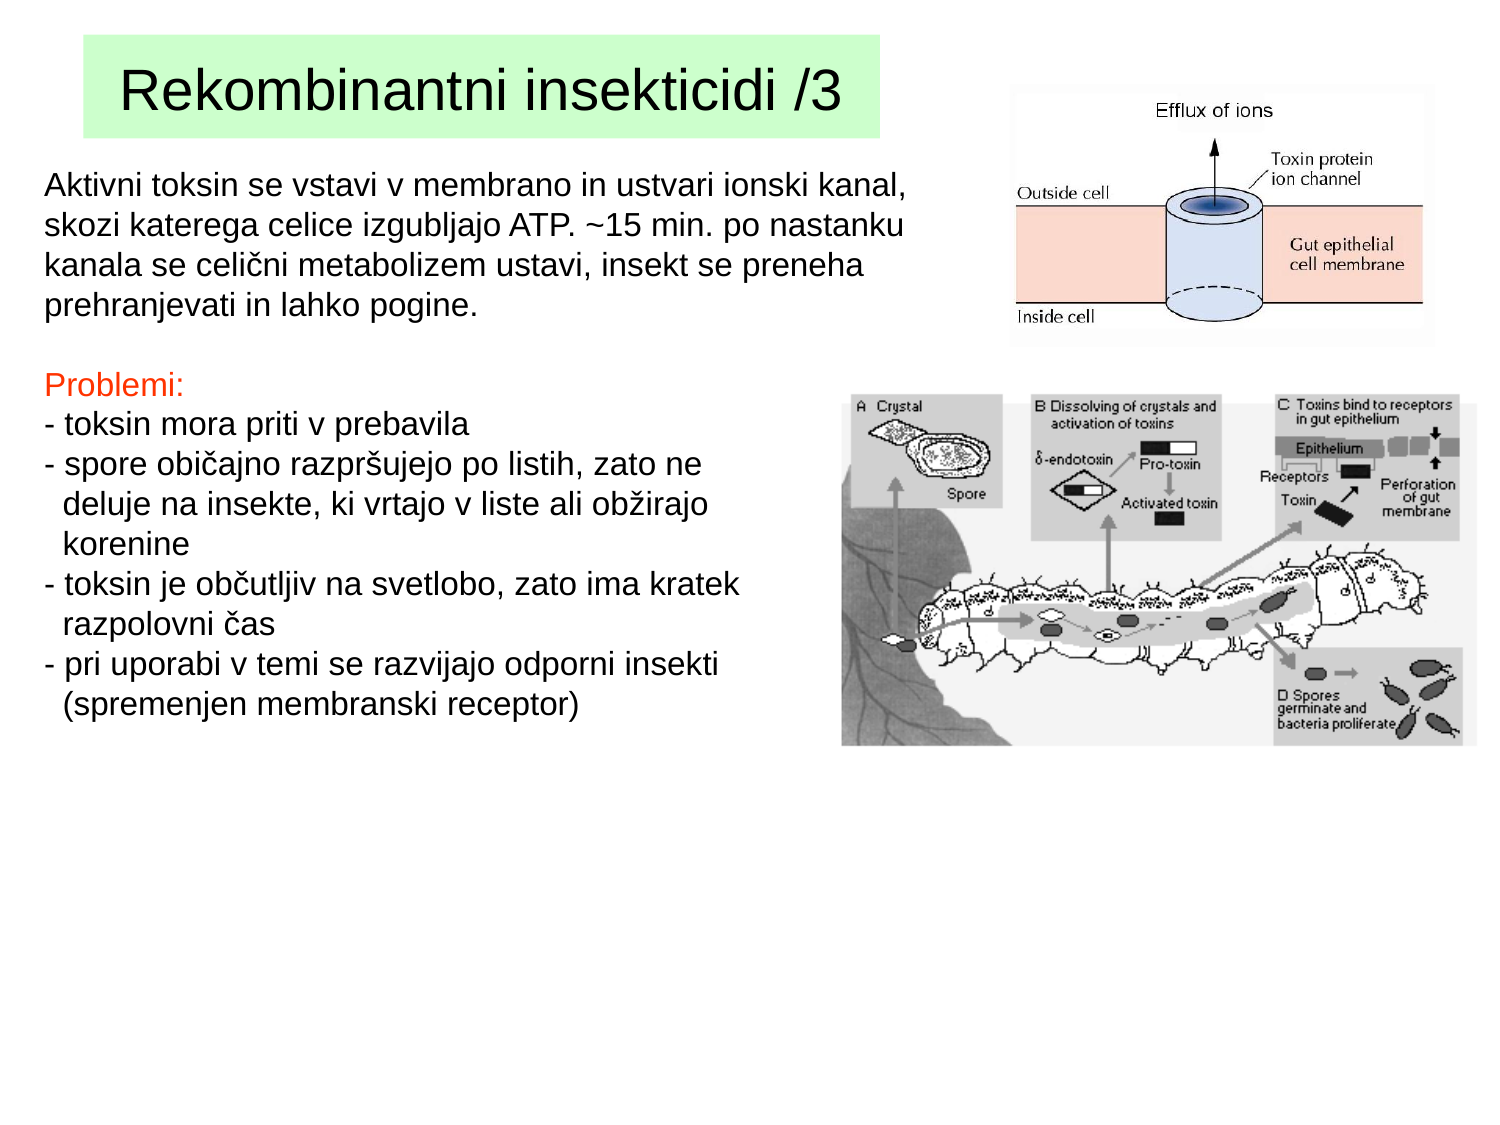

Rekombinantni insekticidi /3
Aktivni toksin se vstavi v membrano in ustvari ionski kanal, skozi katerega celice izgubljajo ATP. ~15 min. po nastanku kanala se celični metabolizem ustavi, insekt se preneha prehranjevati in lahko pogine.
Problemi:
- toksin mora priti v prebavila
- spore običajno razpršujejo po listih, zato ne
 deluje na insekte, ki vrtajo v liste ali obžirajo
 korenine
- toksin je občutljiv na svetlobo, zato ima kratek
 razpolovni čas
- pri uporabi v temi se razvijajo odporni insekti
 (spremenjen membranski receptor)